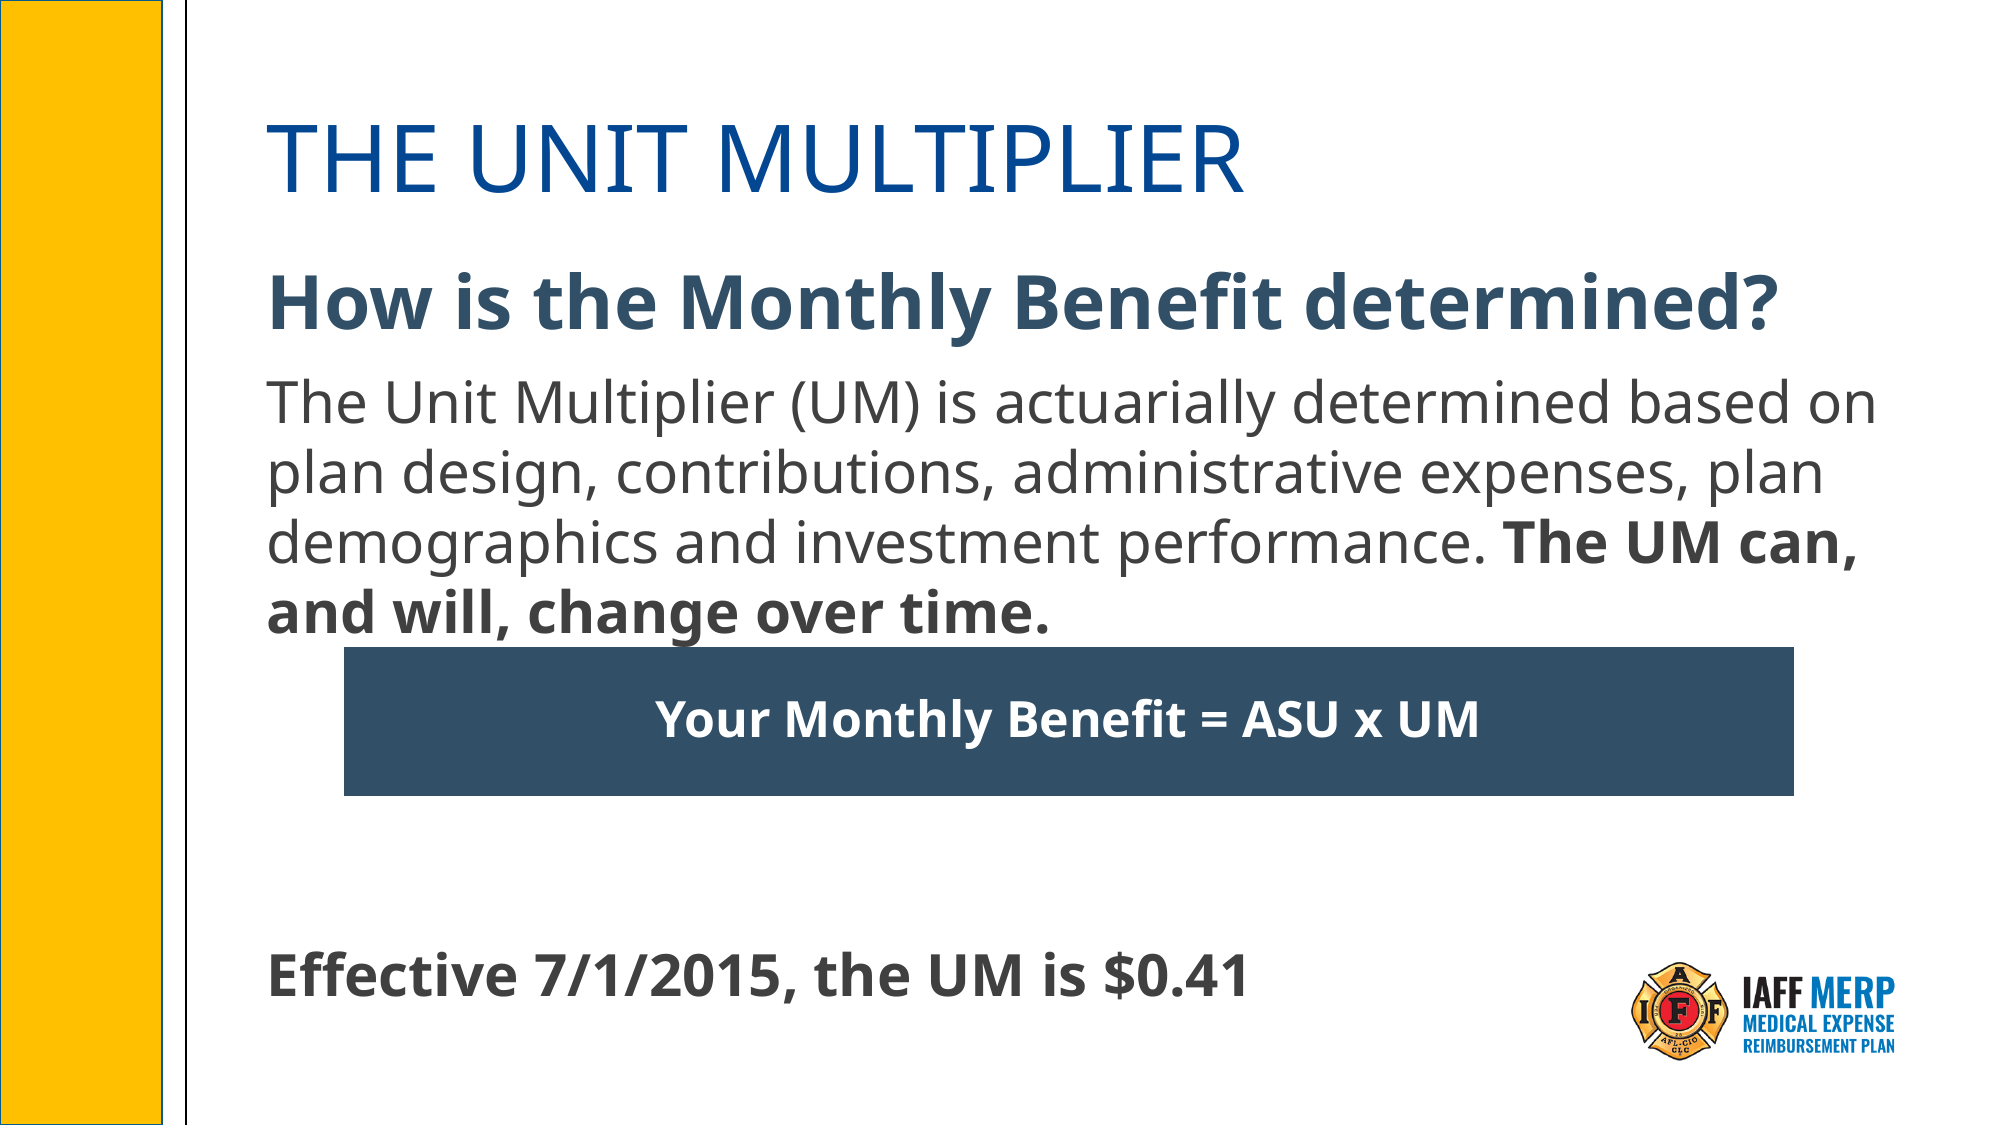

# The unit multiplier
How is the Monthly Benefit determined?
The Unit Multiplier (UM) is actuarially determined based on plan design, contributions, administrative expenses, plan demographics and investment performance. The UM can, and will, change over time.
Effective 7/1/2015, the UM is $0.41
Your Monthly Benefit = ASU x UM